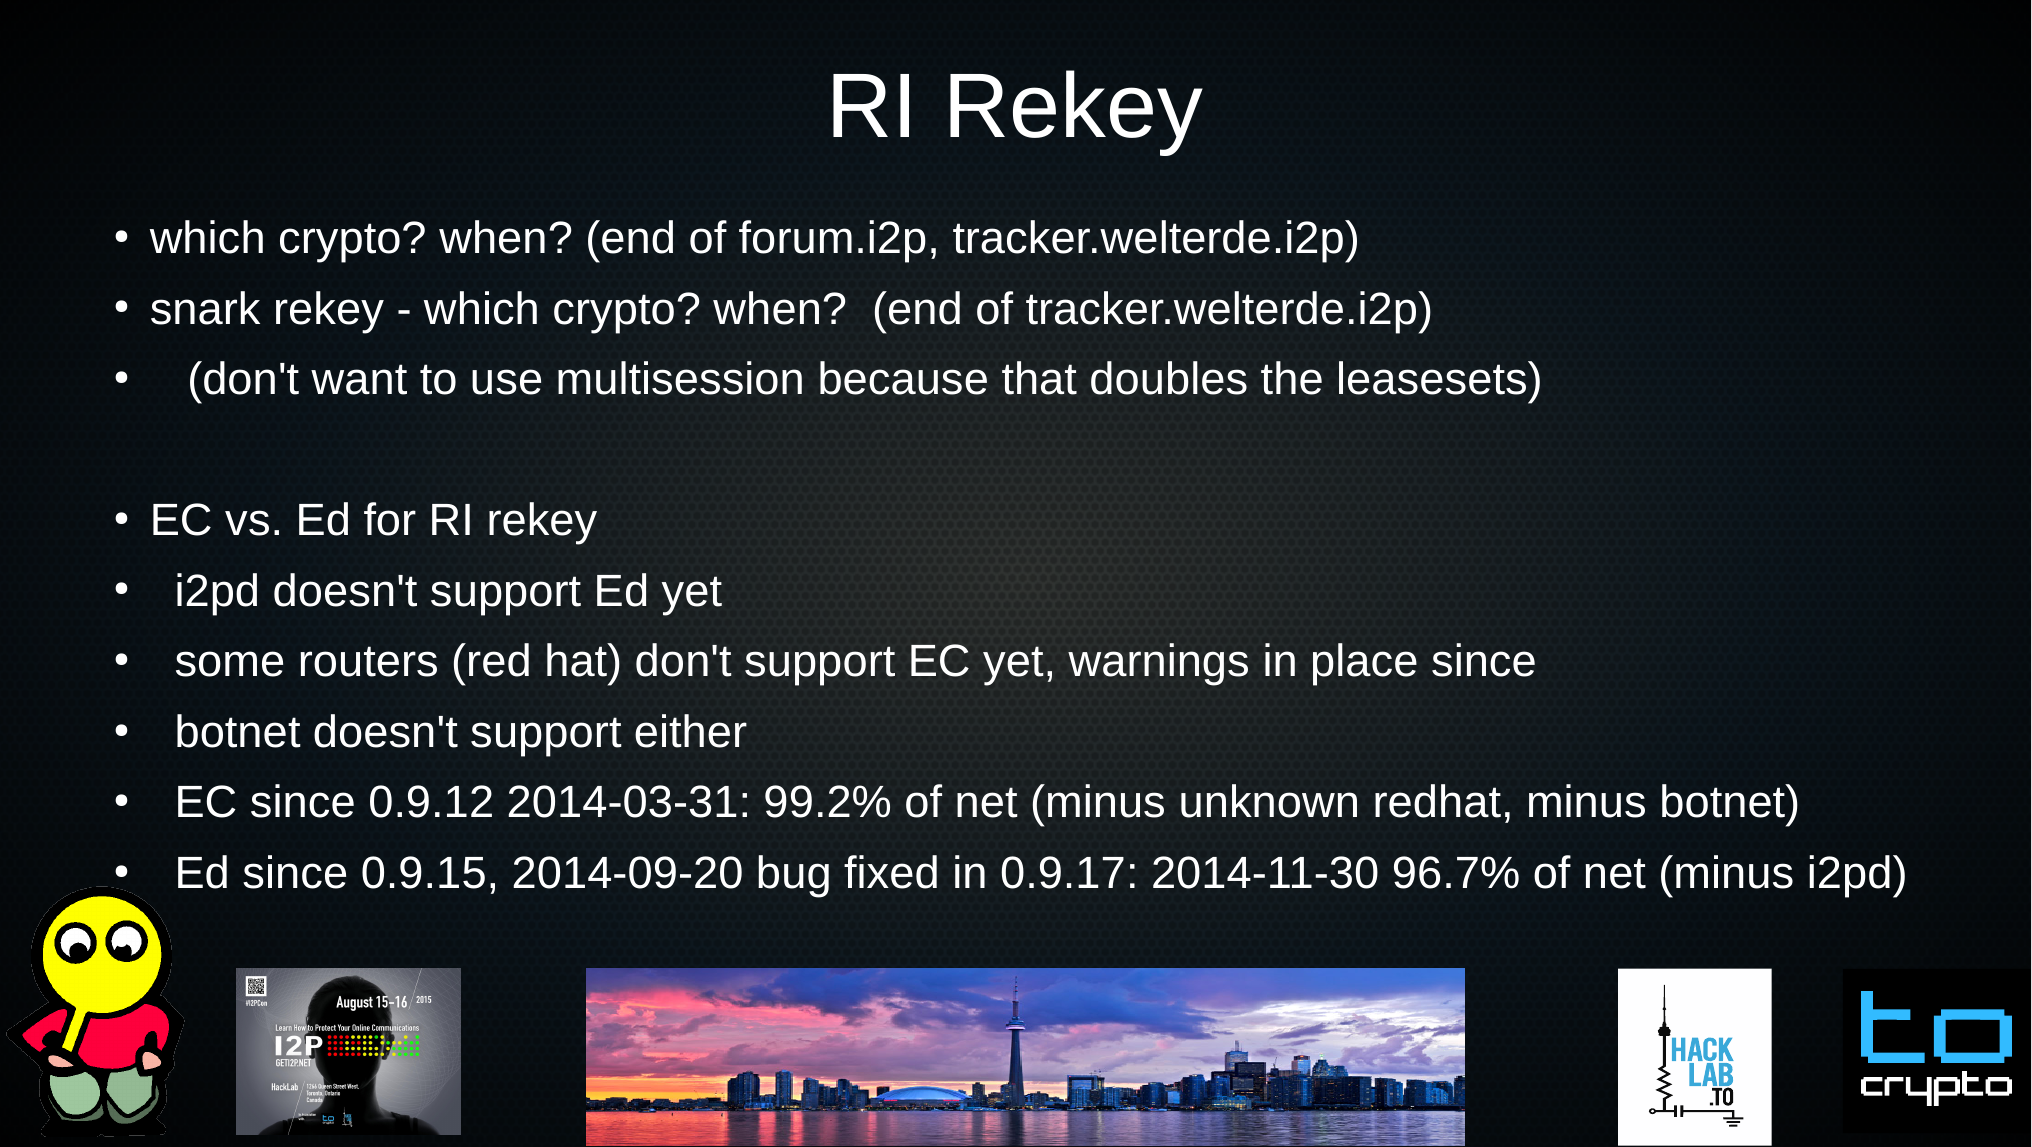

# RI Rekey
which crypto? when? (end of forum.i2p, tracker.welterde.i2p)
snark rekey - which crypto? when? (end of tracker.welterde.i2p)
 (don't want to use multisession because that doubles the leasesets)
EC vs. Ed for RI rekey
 i2pd doesn't support Ed yet
 some routers (red hat) don't support EC yet, warnings in place since
 botnet doesn't support either
 EC since 0.9.12 2014-03-31: 99.2% of net (minus unknown redhat, minus botnet)
 Ed since 0.9.15, 2014-09-20 bug fixed in 0.9.17: 2014-11-30 96.7% of net (minus i2pd)
10